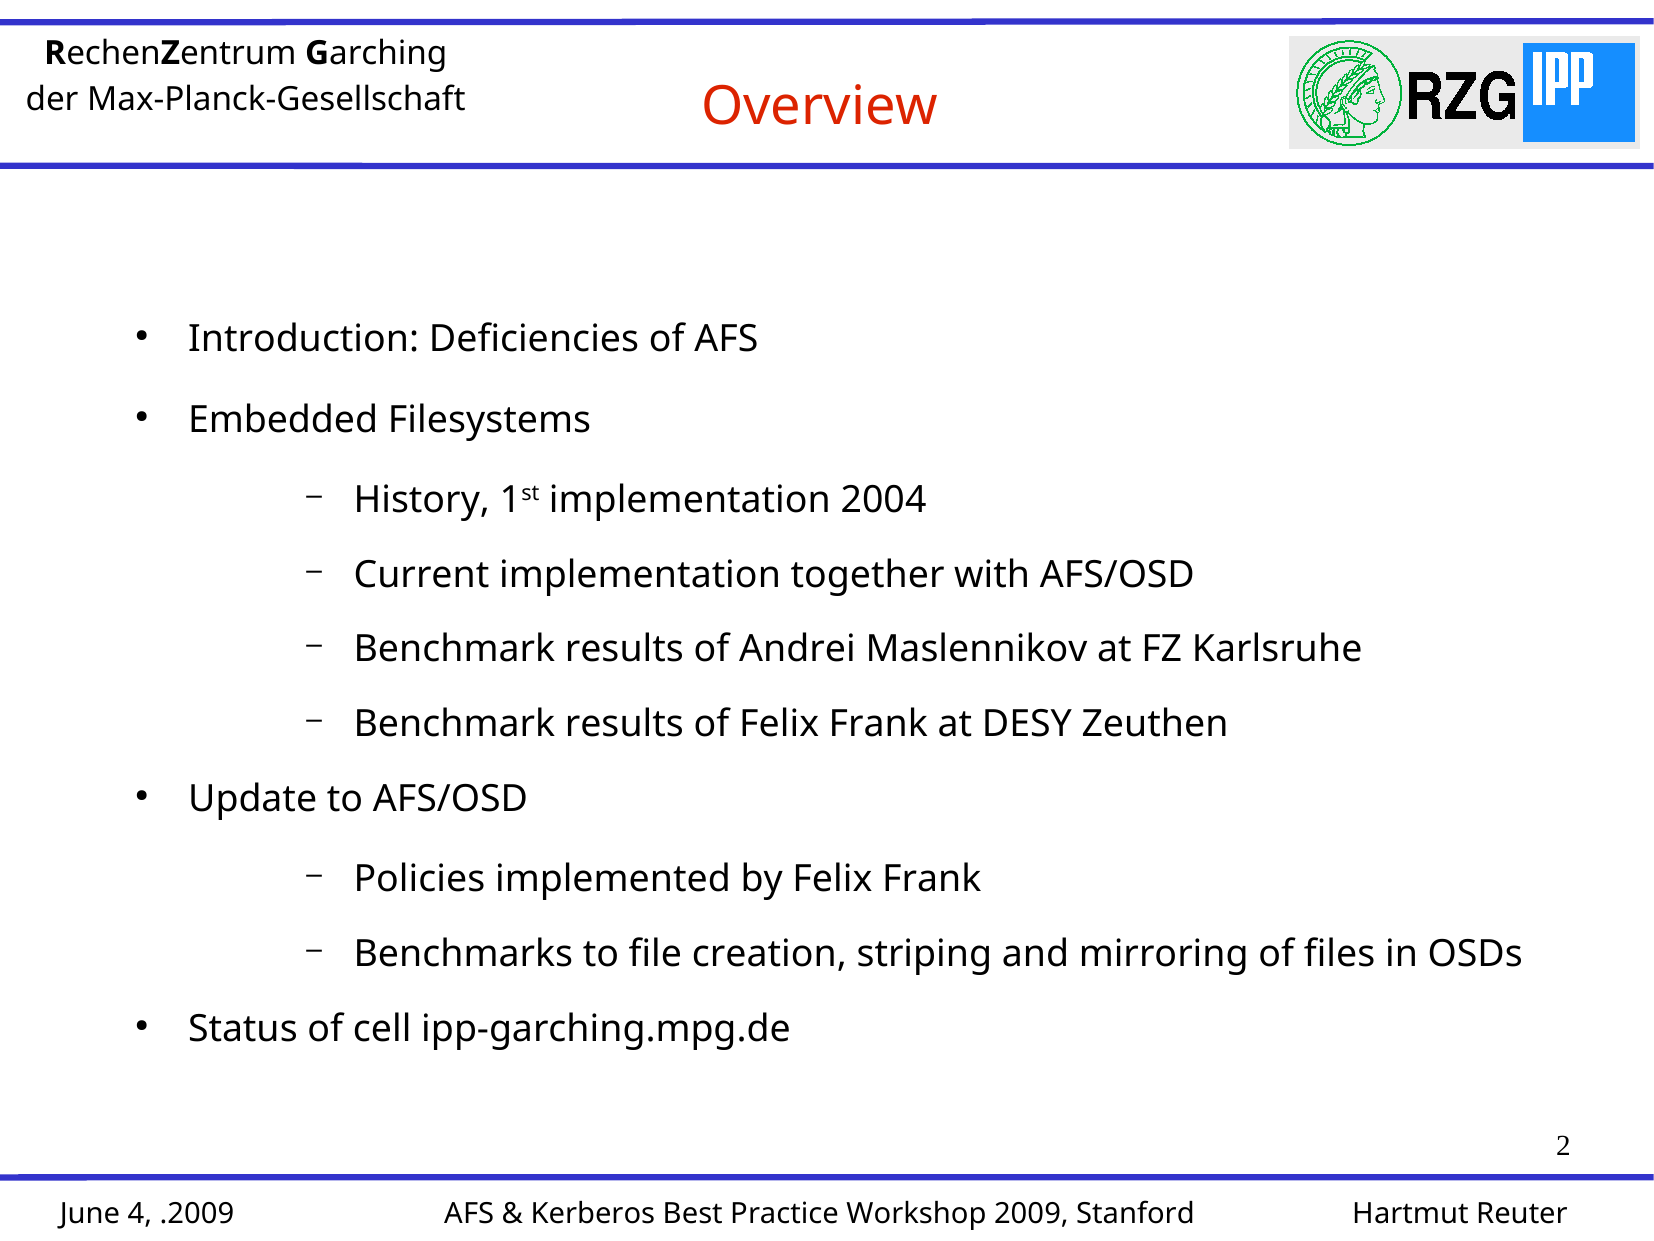

Overview
# Introduction: Deficiencies of AFS
Embedded Filesystems
History, 1st implementation 2004
Current implementation together with AFS/OSD
Benchmark results of Andrei Maslennikov at FZ Karlsruhe
Benchmark results of Felix Frank at DESY Zeuthen
Update to AFS/OSD
Policies implemented by Felix Frank
Benchmarks to file creation, striping and mirroring of files in OSDs
Status of cell ipp-garching.mpg.de
2